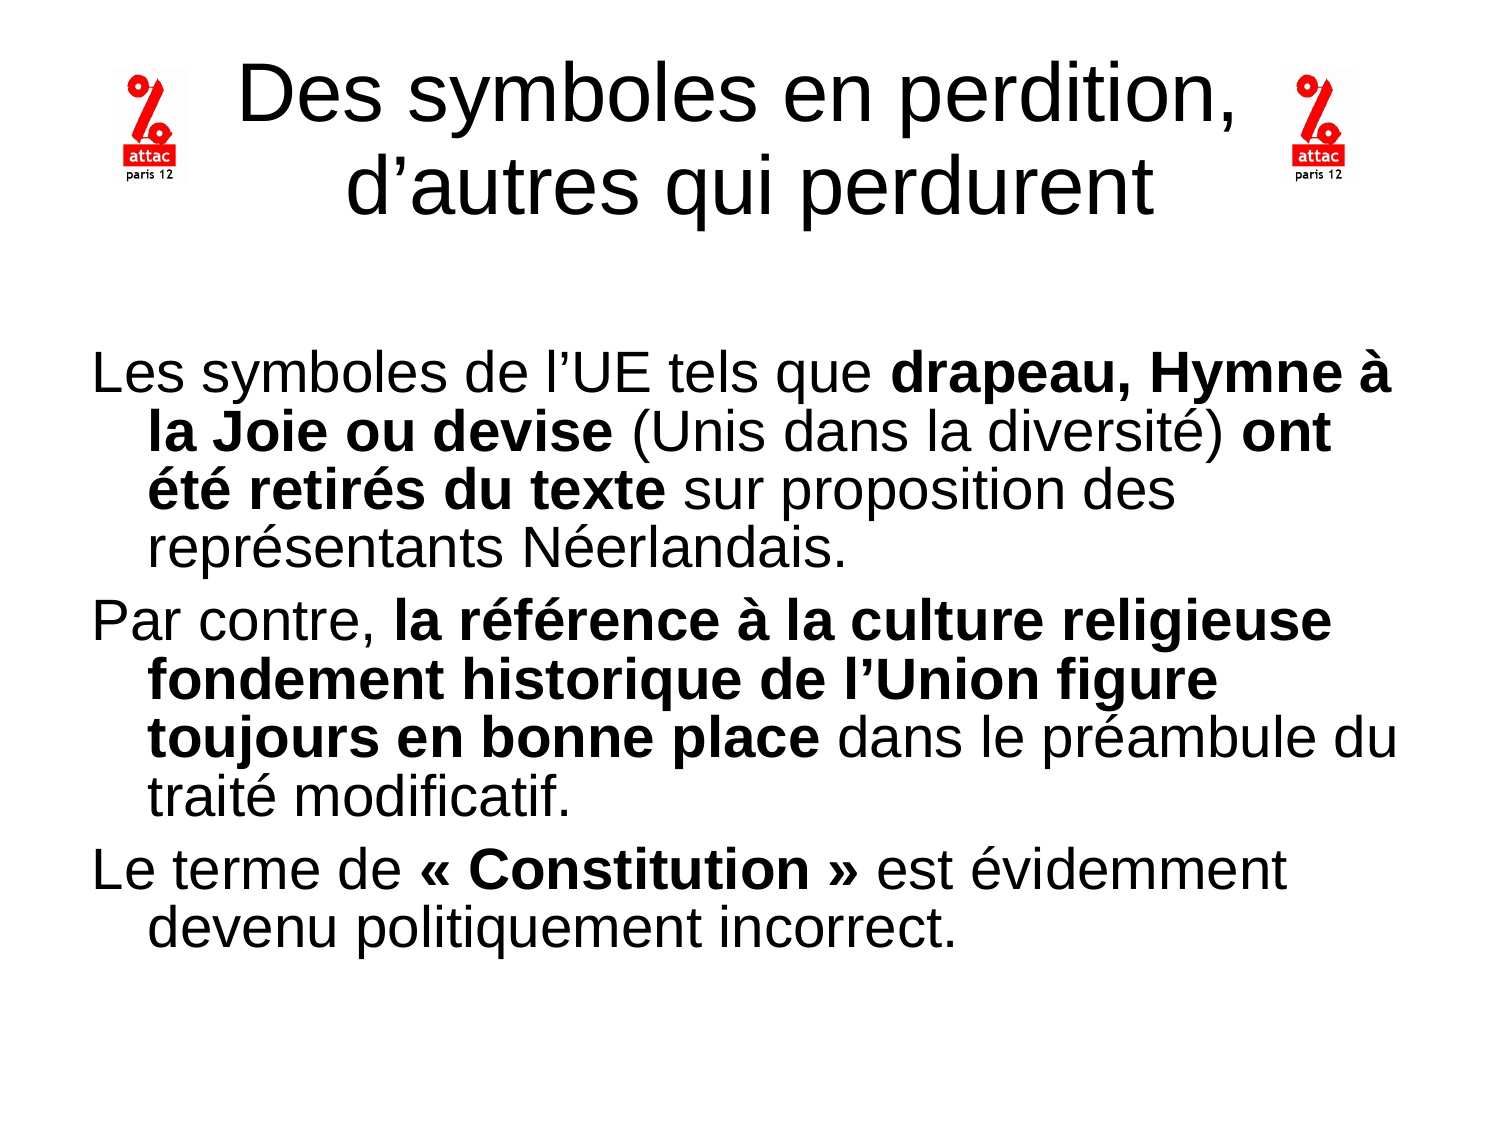

# Des symboles en perdition, d’autres qui perdurent
Les symboles de l’UE tels que drapeau, Hymne à la Joie ou devise (Unis dans la diversité) ont été retirés du texte sur proposition des représentants Néerlandais.
Par contre, la référence à la culture religieuse fondement historique de l’Union figure toujours en bonne place dans le préambule du traité modificatif.
Le terme de « Constitution » est évidemment devenu politiquement incorrect.